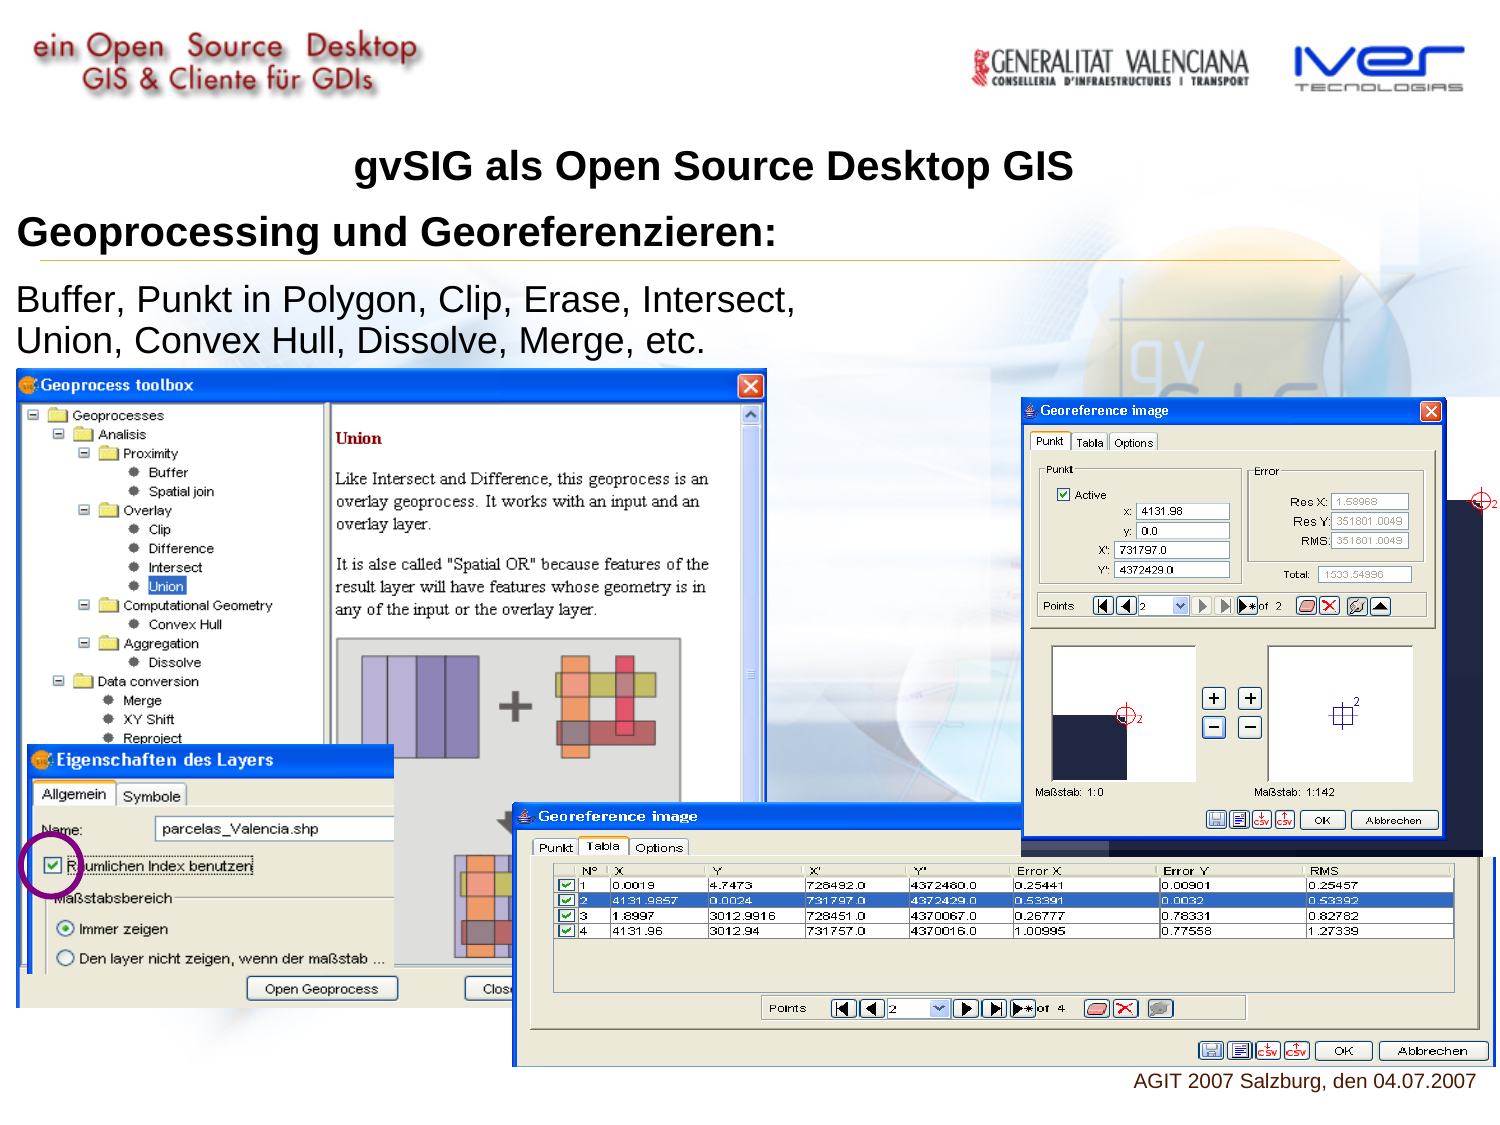

gvSIG als Open Source Desktop GIS
Geoprocessing und Georeferenzieren:
Buffer, Punkt in Polygon, Clip, Erase, Intersect, Union, Convex Hull, Dissolve, Merge, etc.
AGIT 2007 Salzburg, den 04.07.2007